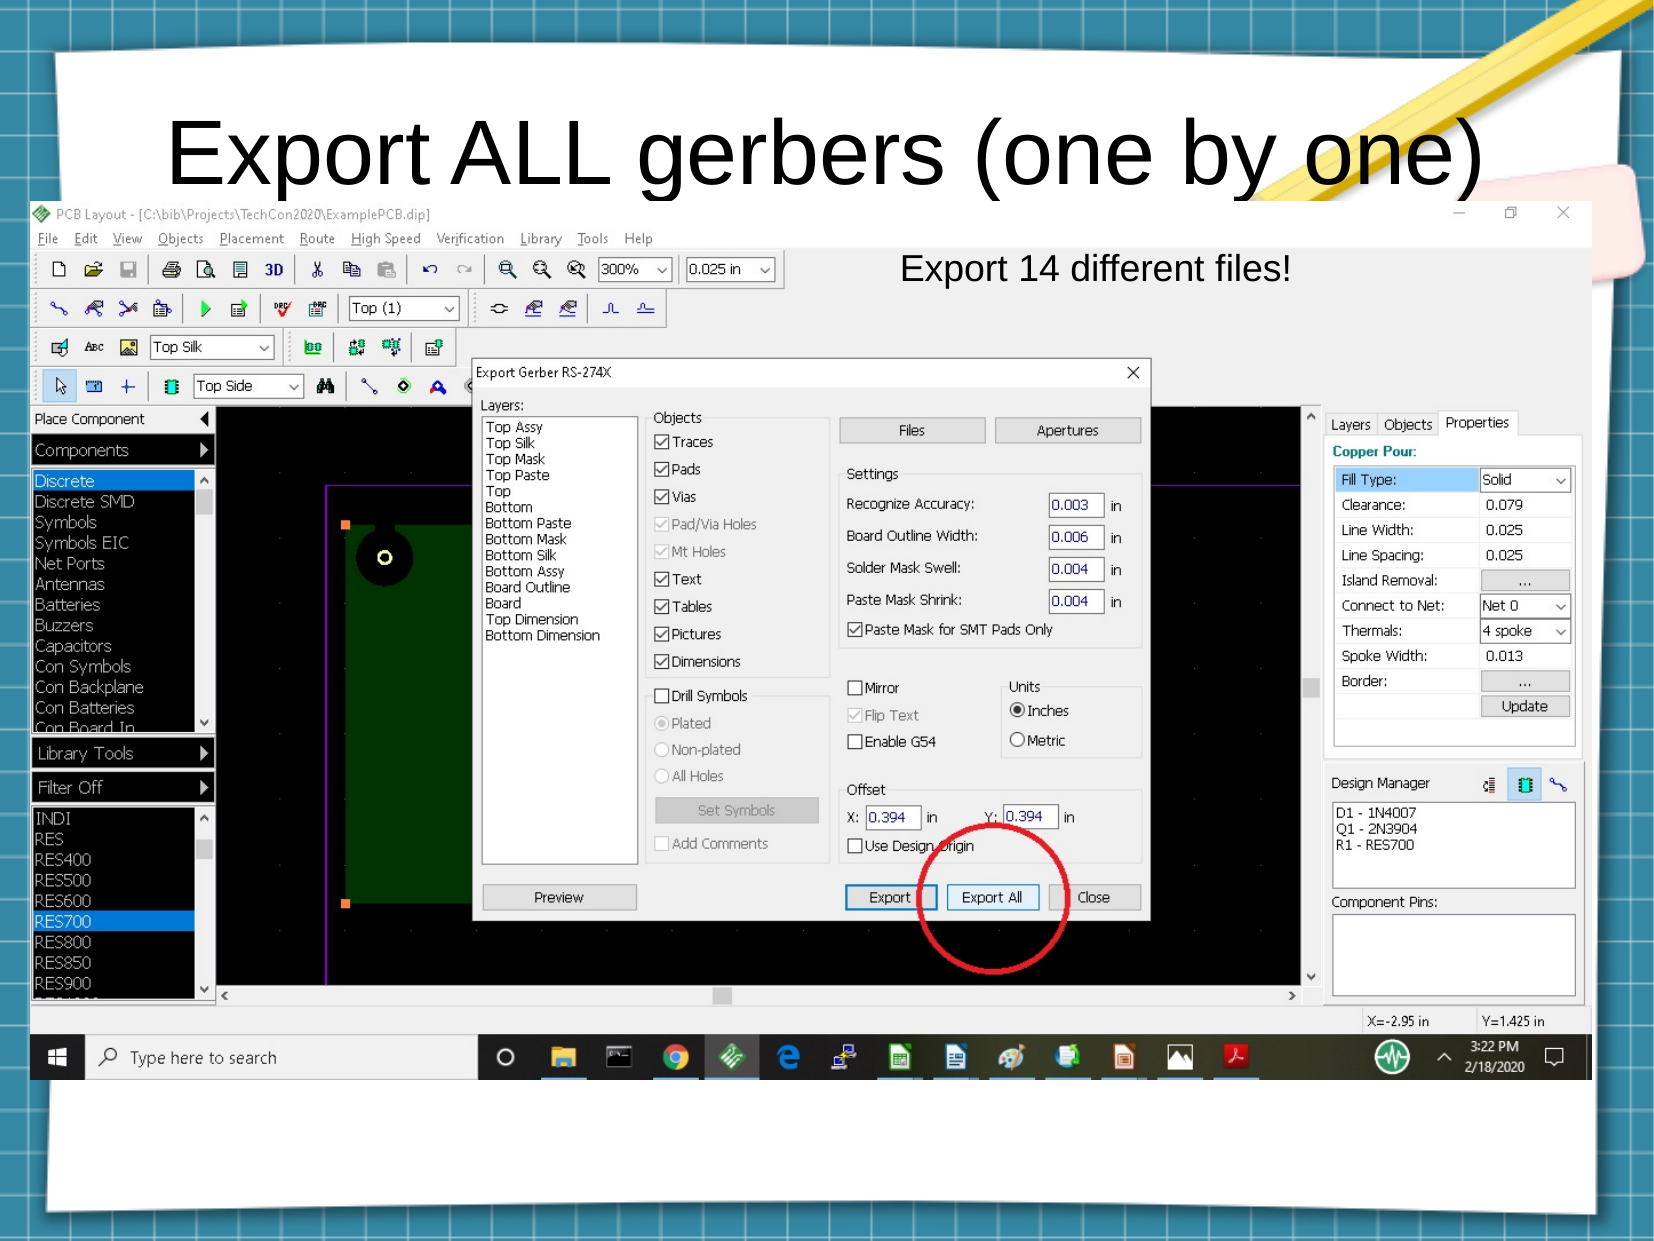

# Export ALL gerbers (one by one)
Export 14 different files!